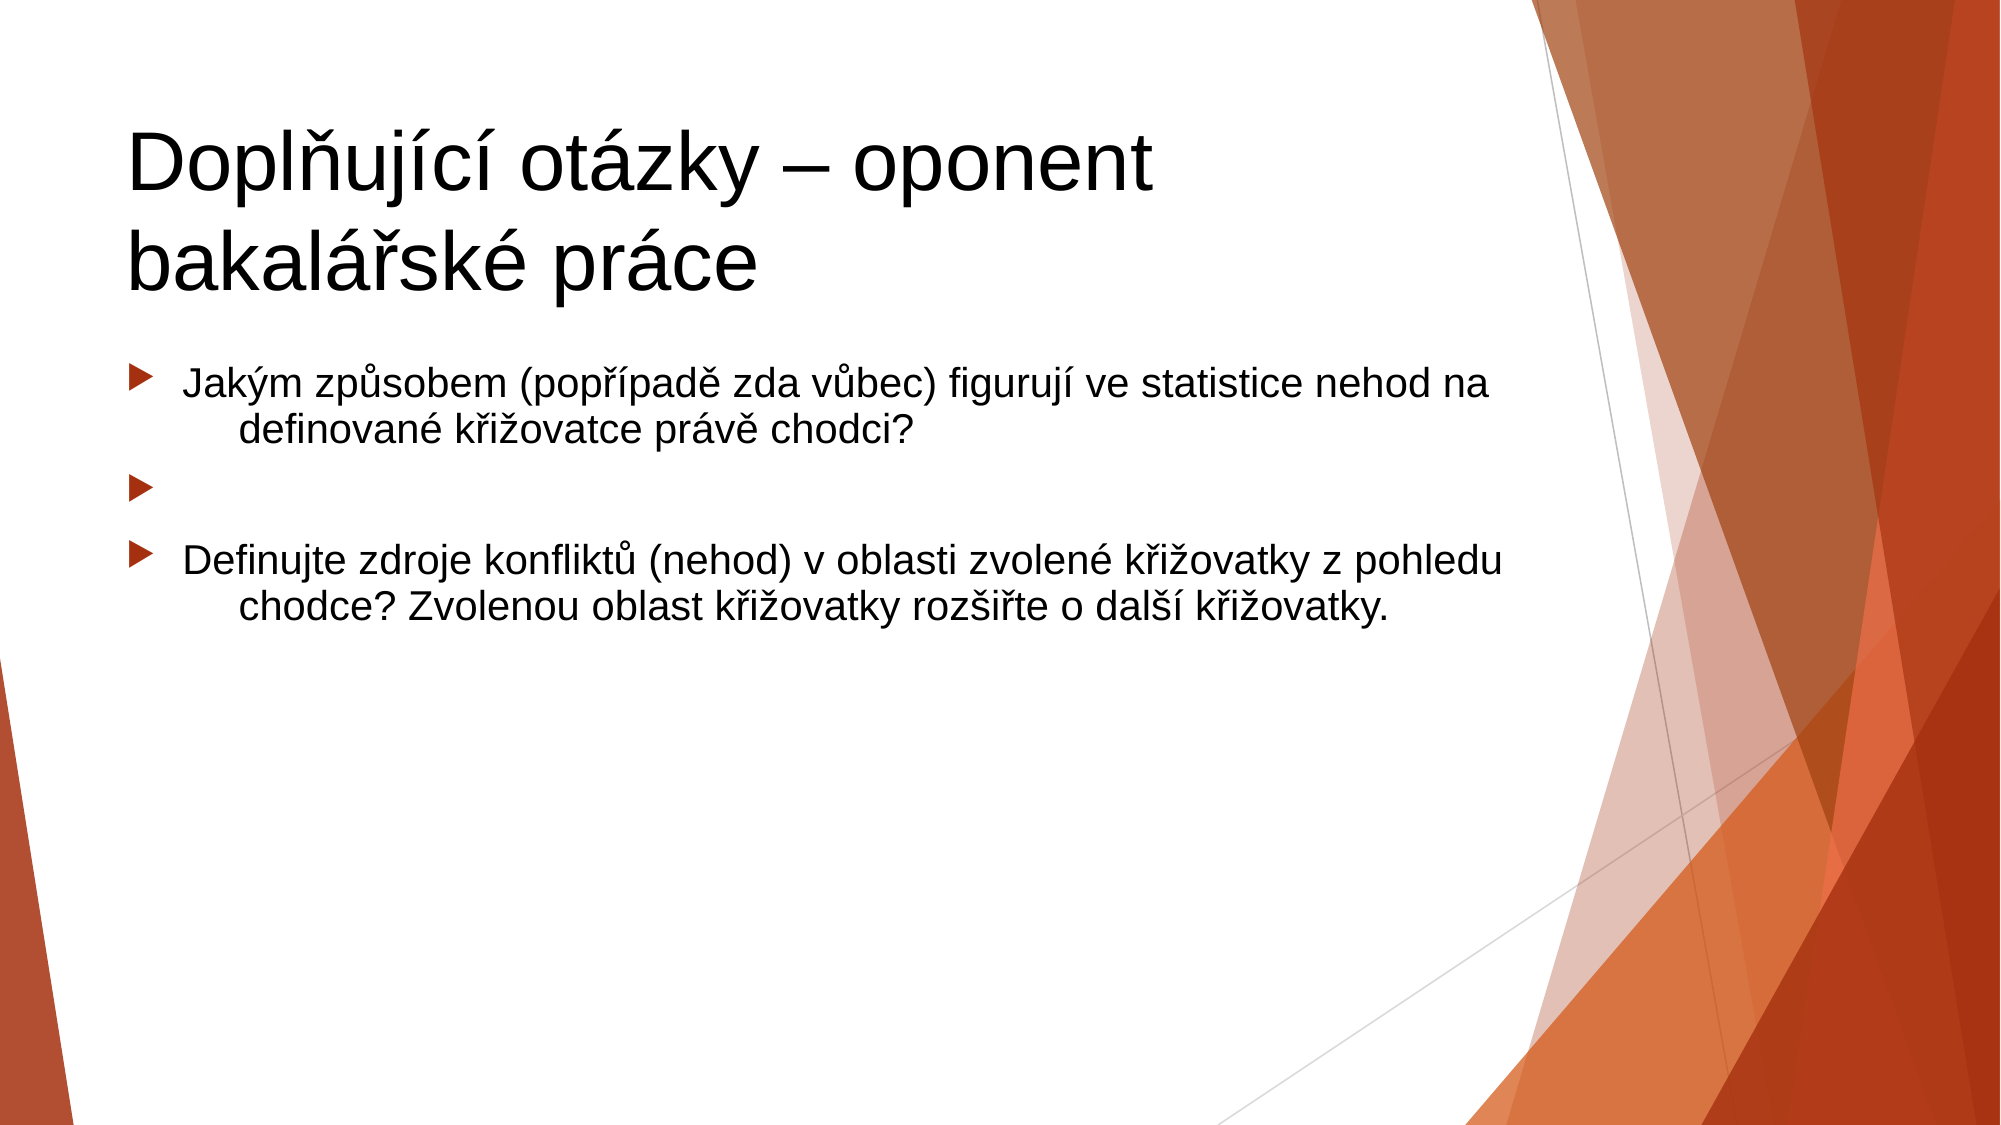

# Doplňující otázky – oponent bakalářské práce
Jakým způsobem (popřípadě zda vůbec) figurují ve statistice nehod na definované křižovatce právě chodci?
Definujte zdroje konfliktů (nehod) v oblasti zvolené křižovatky z pohledu chodce? Zvolenou oblast křižovatky rozšiřte o další křižovatky.